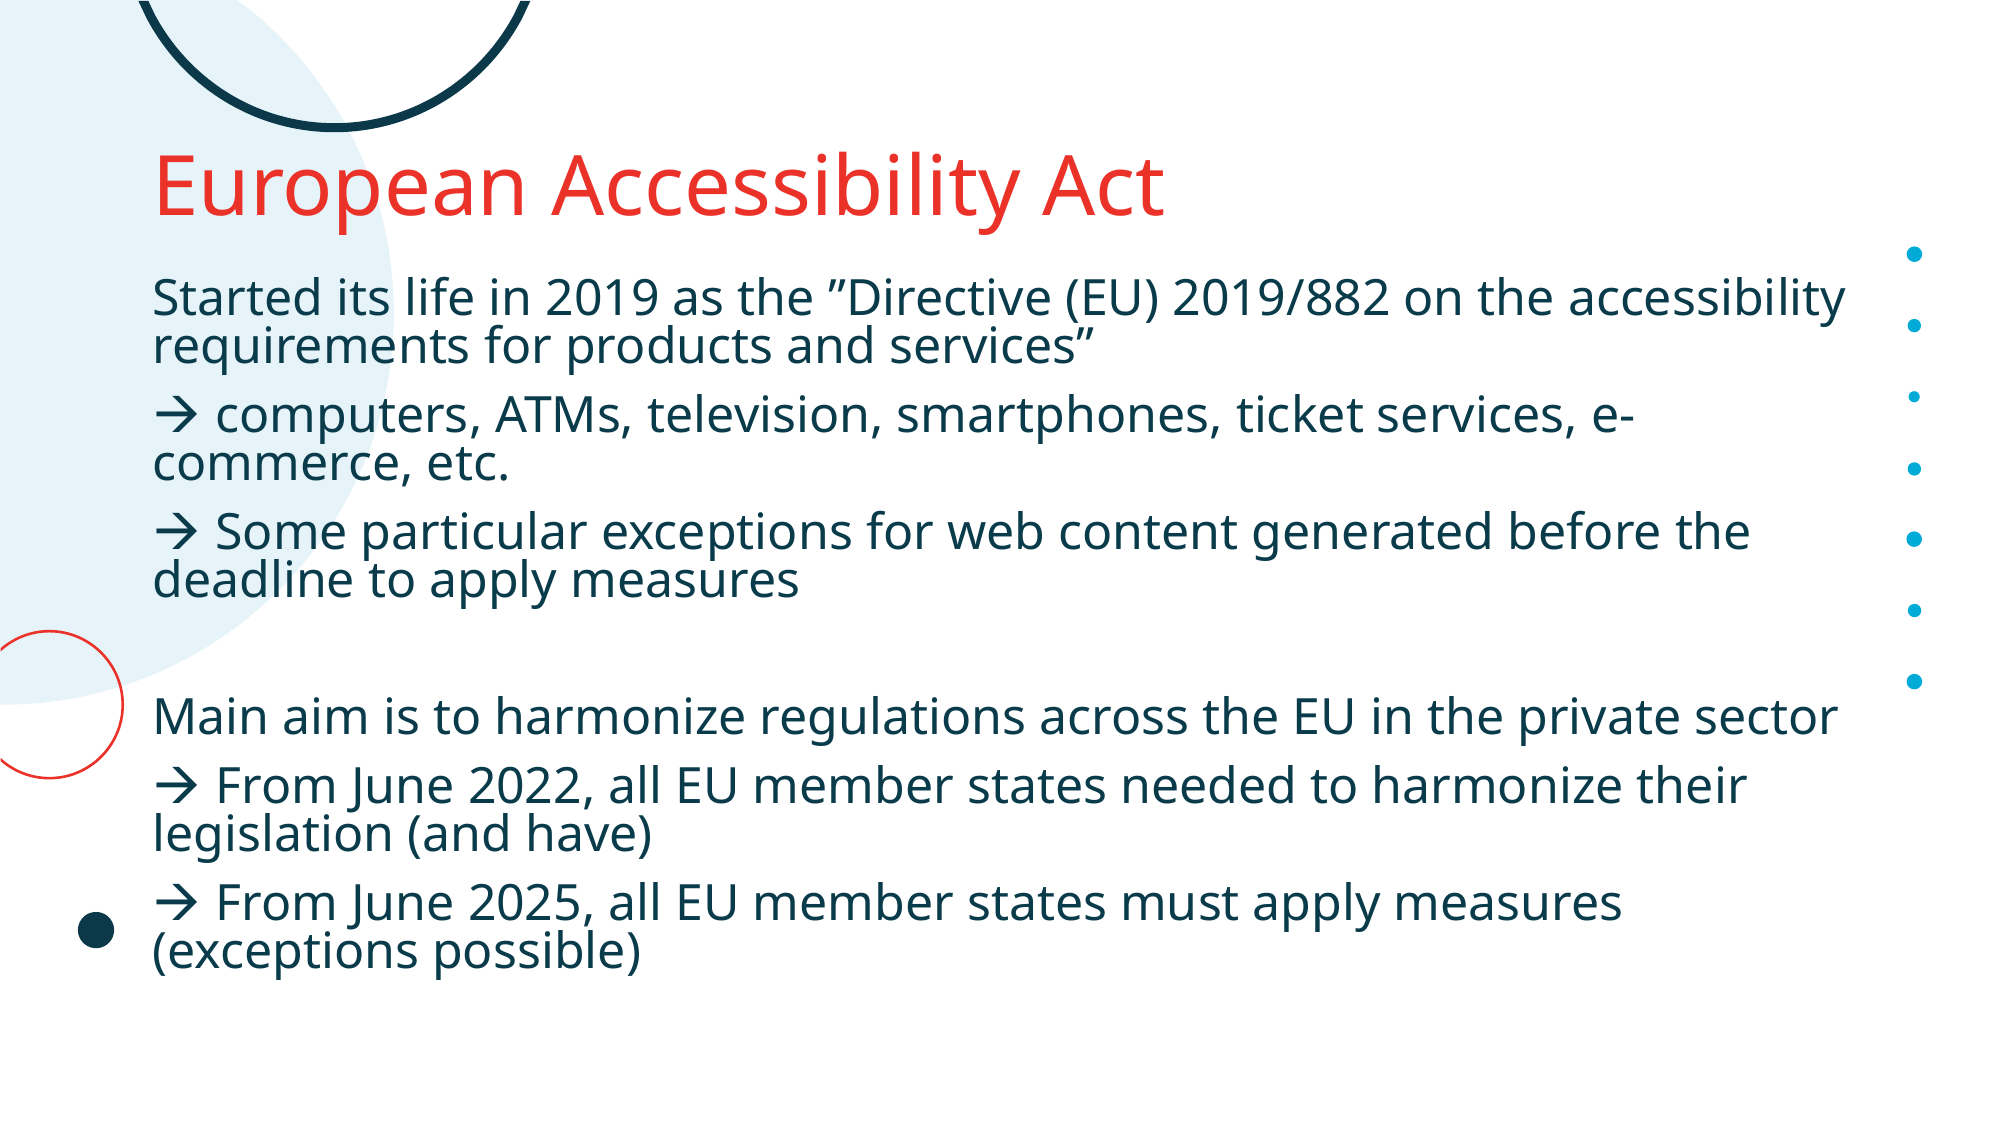

# European Accessibility Act
Started its life in 2019 as the ”Directive (EU) 2019/882 on the accessibility requirements for products and services”
 computers, ATMs, television, smartphones, ticket services, e-commerce, etc.
 Some particular exceptions for web content generated before the deadline to apply measures
Main aim is to harmonize regulations across the EU in the private sector
 From June 2022, all EU member states needed to harmonize their legislation (and have)
 From June 2025, all EU member states must apply measures (exceptions possible)